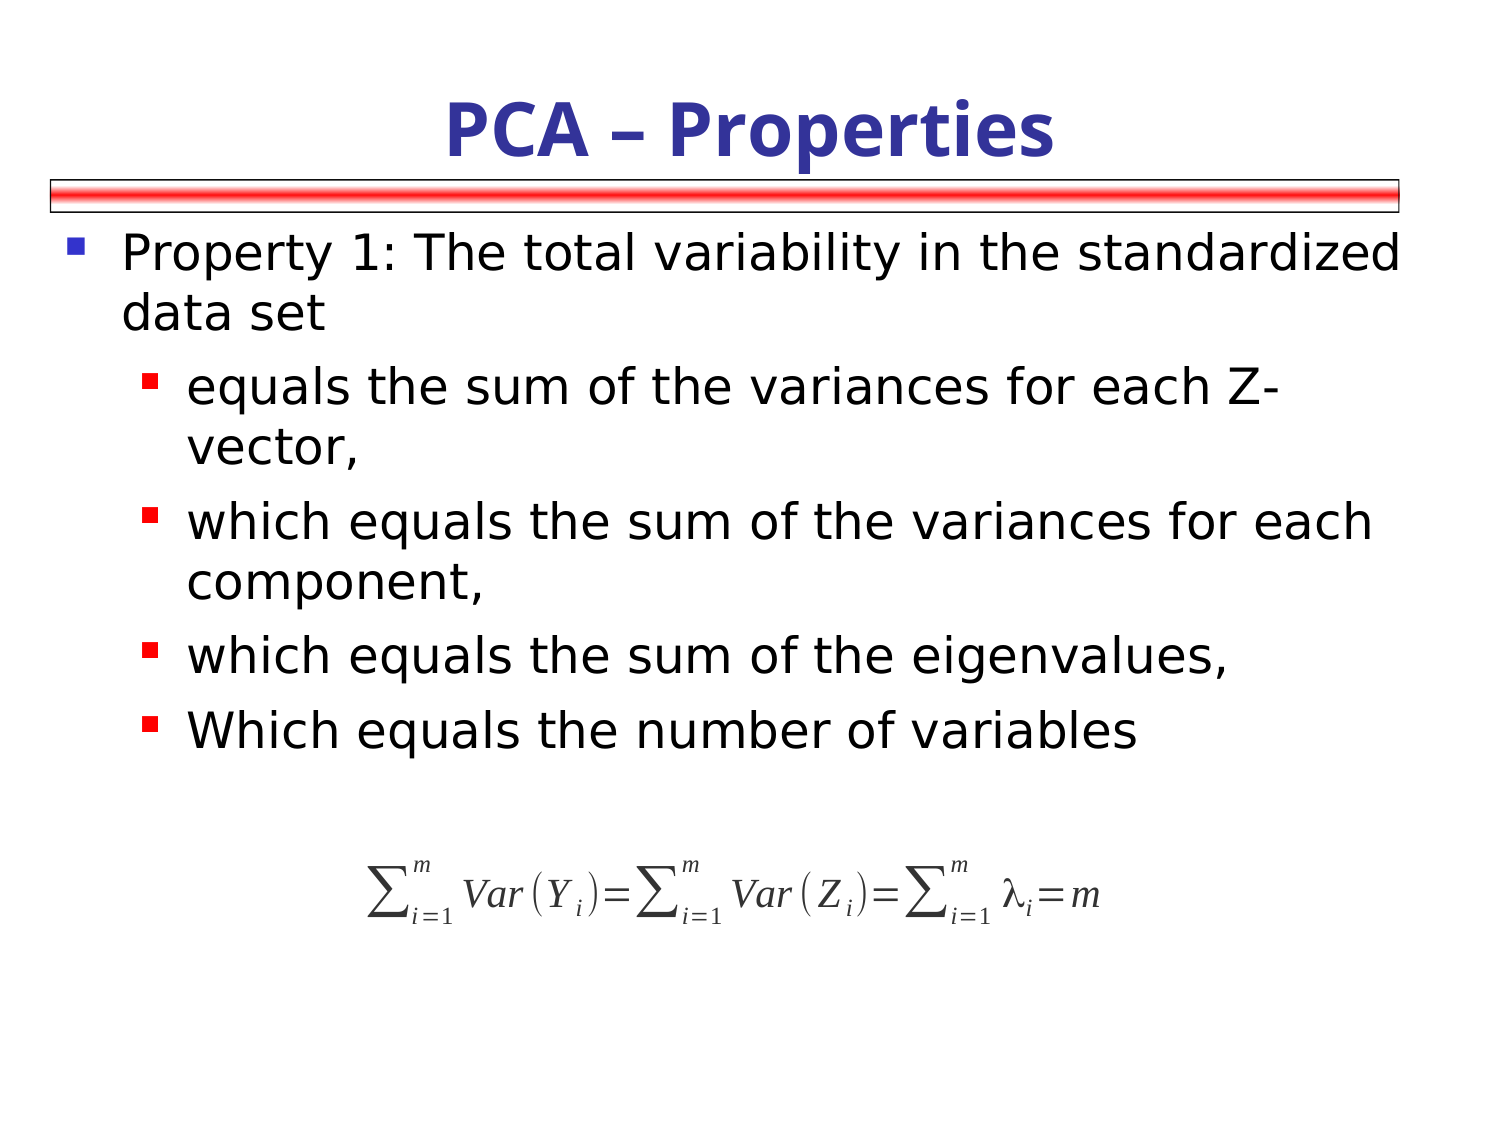

# PCA – Properties
Property 1: The total variability in the standardized data set
equals the sum of the variances for each Z-vector,
which equals the sum of the variances for each component,
which equals the sum of the eigenvalues,
Which equals the number of variables